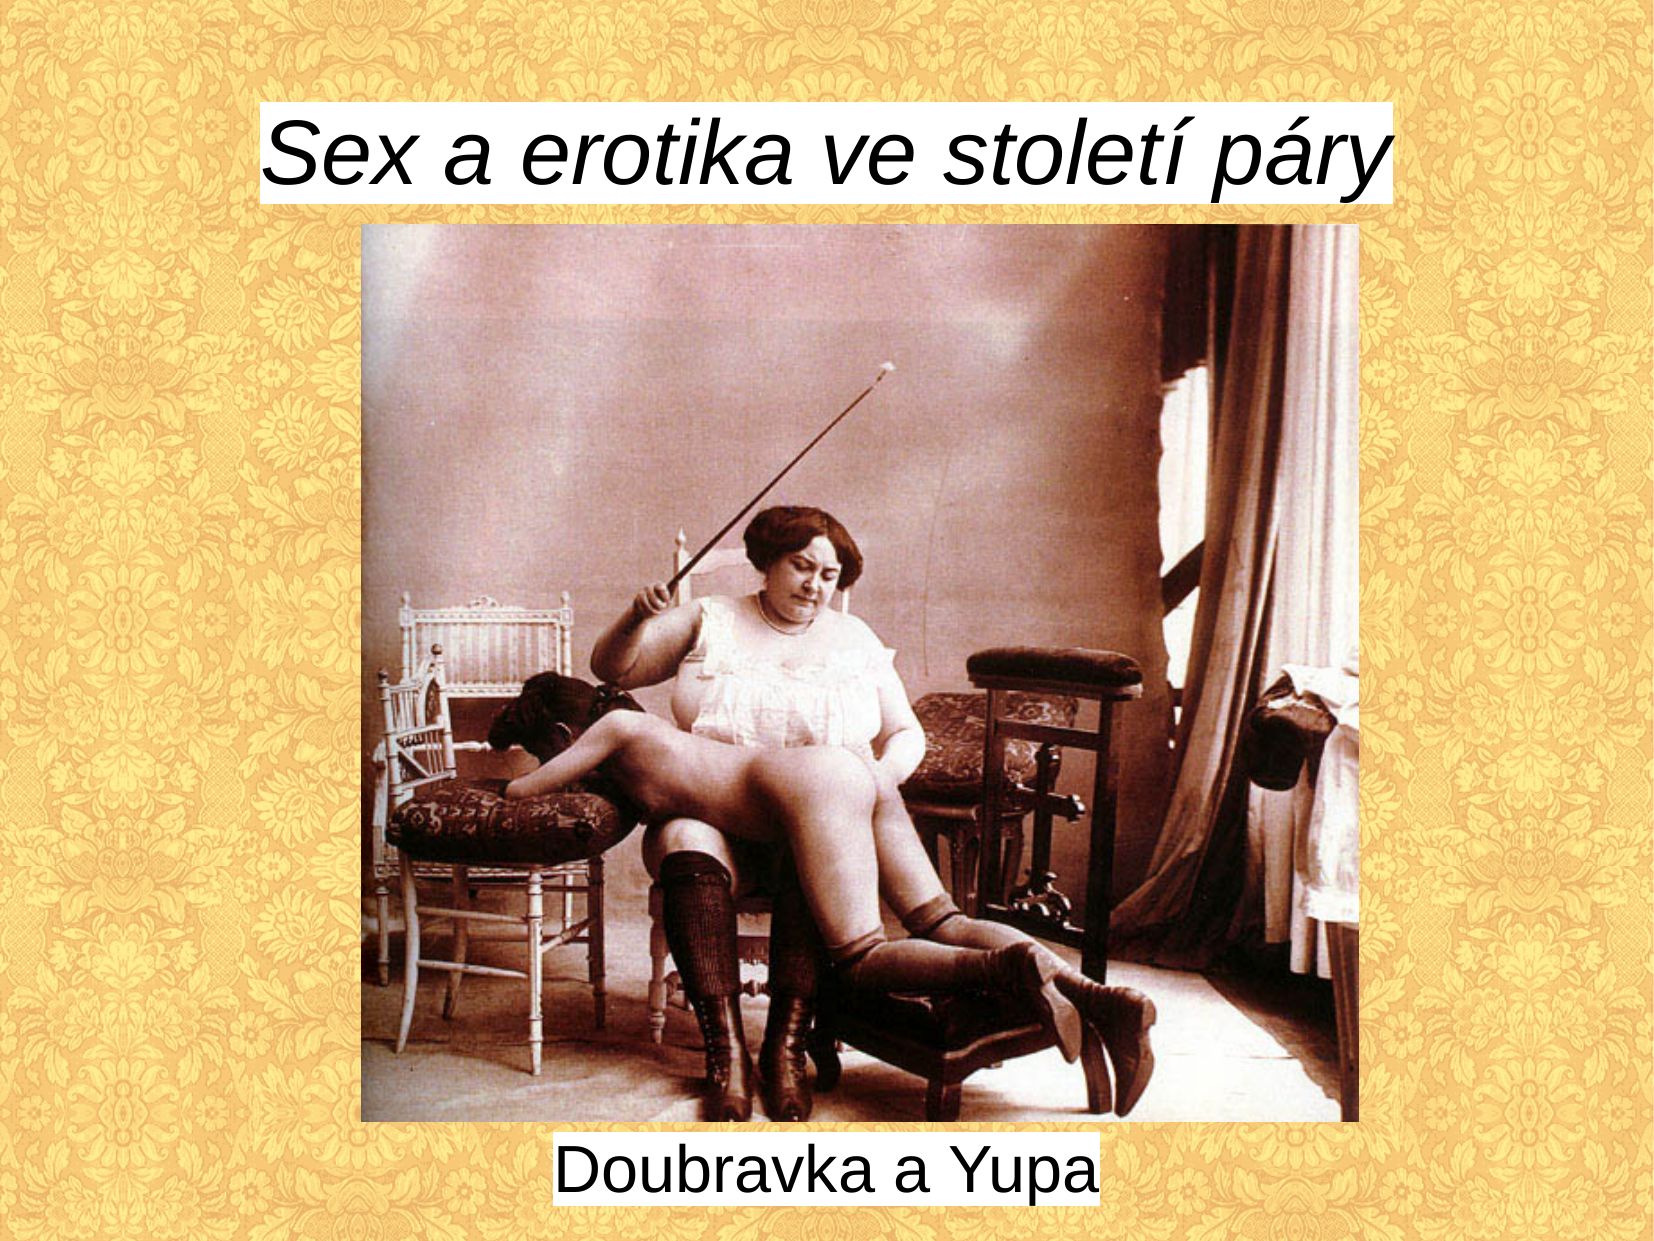

# Sex a erotika ve století páry
Doubravka a Yupa